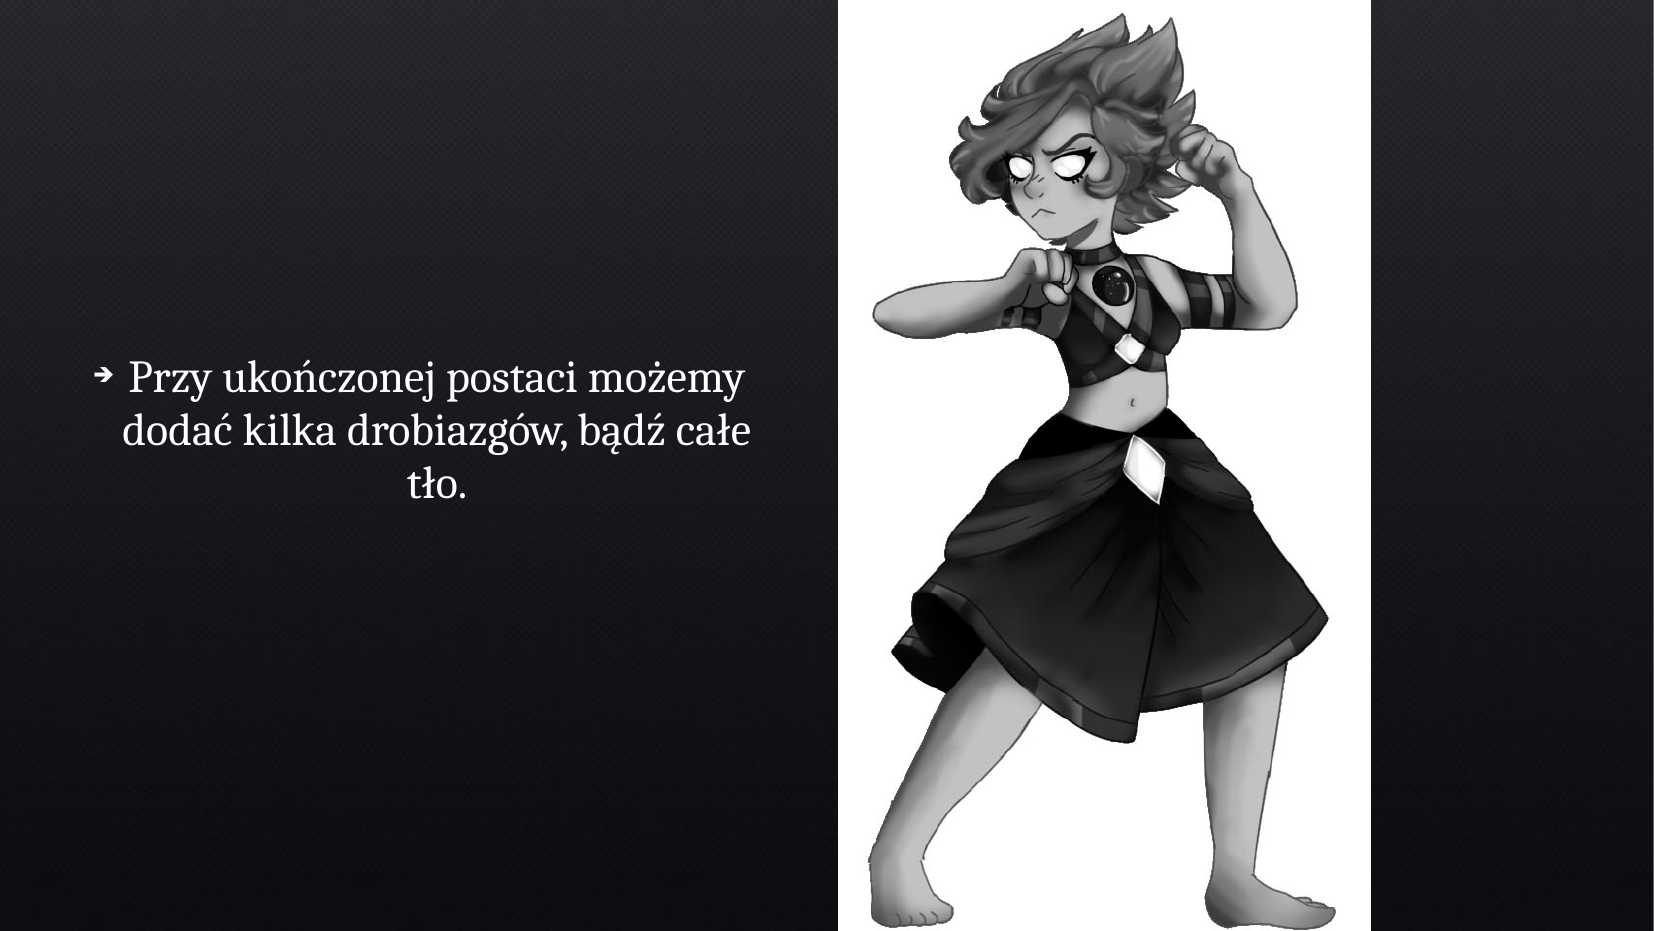

# Przy ukończonej postaci możemy dodać kilka drobiazgów, bądź całe tło.